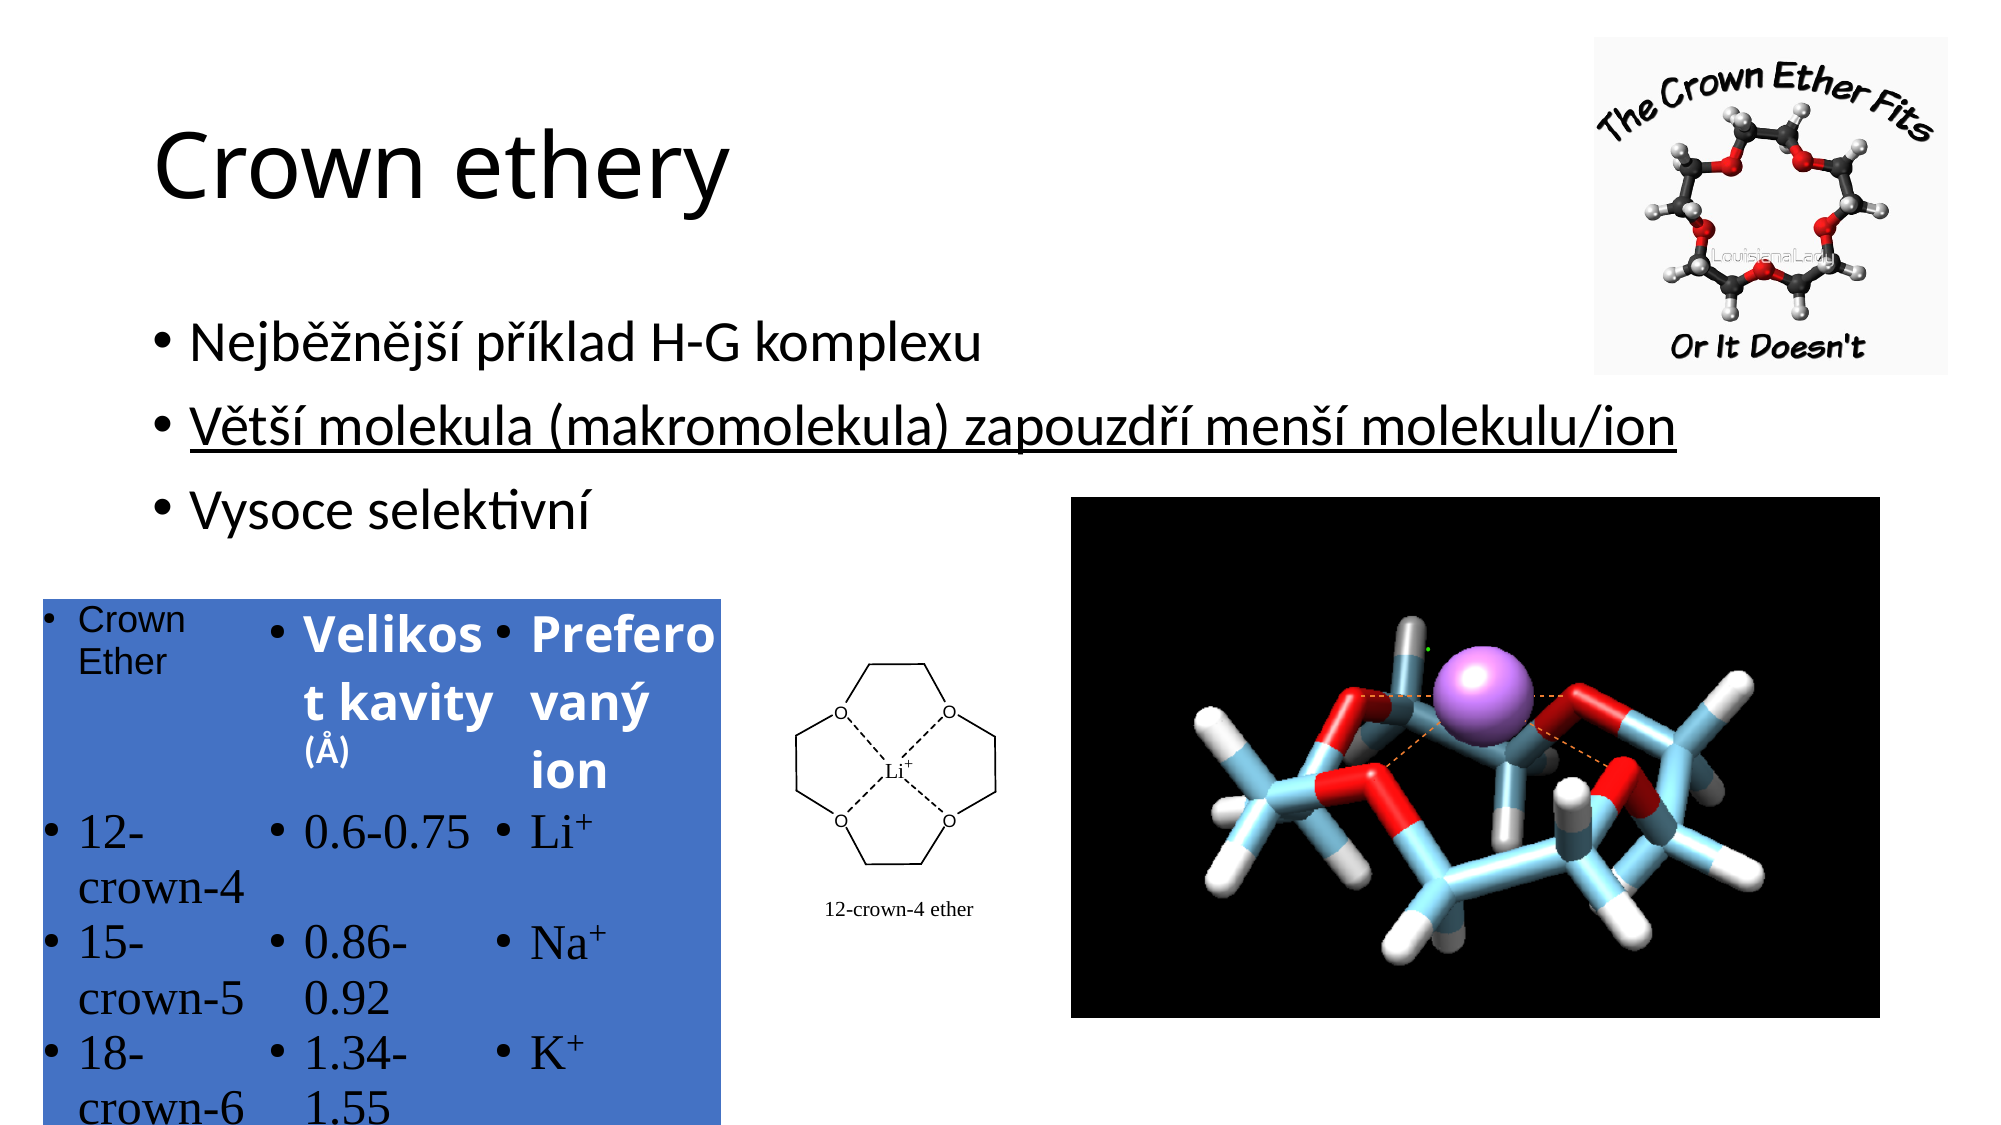

# Crown ethery
Nejběžnější příklad H-G komplexu
Větší molekula (makromolekula) zapouzdří menší molekulu/ion
Vysoce selektivní
| Crown Ether | Velikost kavity (Å) | Preferovaný ion |
| --- | --- | --- |
| 12-crown-4 | 0.6-0.75 | Li+ |
| 15-crown-5 | 0.86-0.92 | Na+ |
| 18-crown-6 | 1.34-1.55 | K+ |
| 21-crown-7 | 1.7-2.1 | Cs+ |